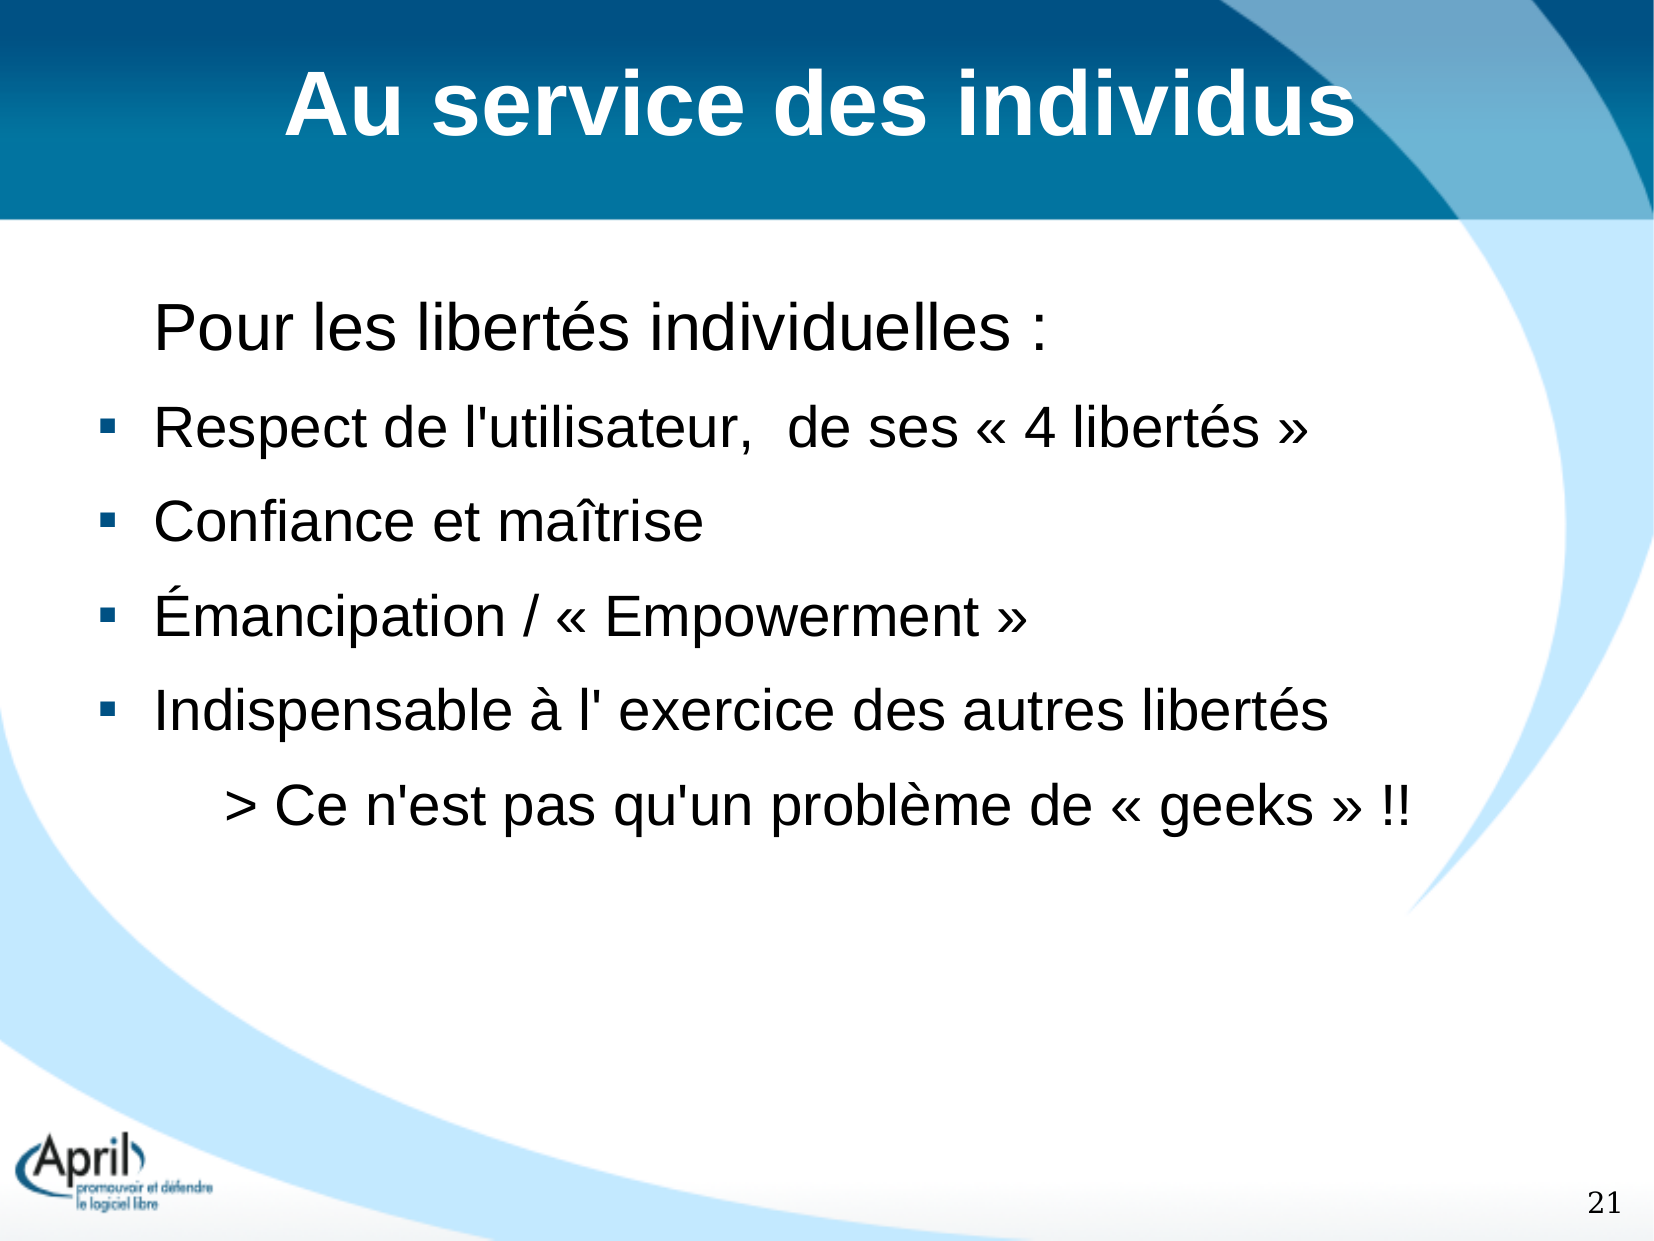

# Au service des individus
Pour les libertés individuelles :
Respect de l'utilisateur, de ses « 4 libertés »
Confiance et maîtrise
Émancipation / « Empowerment »
Indispensable à l' exercice des autres libertés
> Ce n'est pas qu'un problème de « geeks » !!
21